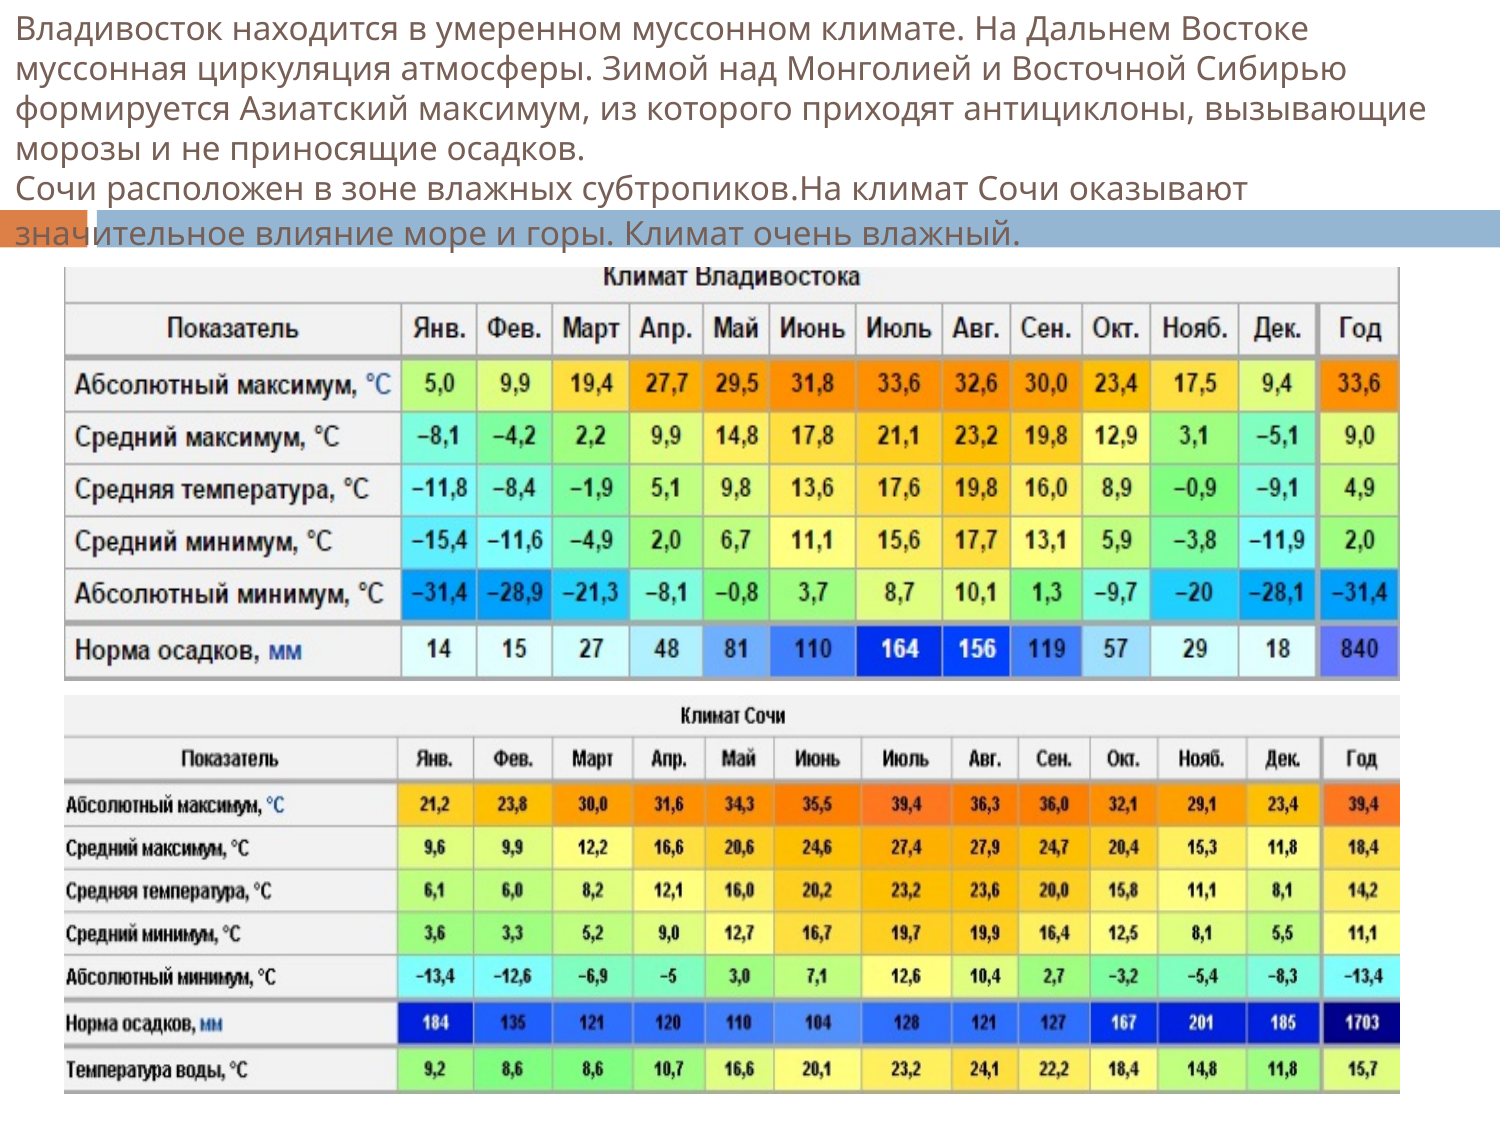

# Владивосток находится в умеренном муссонном климате. На Дальнем Востоке муссонная циркуляция атмосферы. Зимой над Монголией и Восточной Сибирью формируется Азиатский максимум, из которого приходят антициклоны, вызывающие морозы и не приносящие осадков. Сочи расположен в зоне влажных субтропиков.На климат Сочи оказывают значительное влияние море и горы. Климат очень влажный.